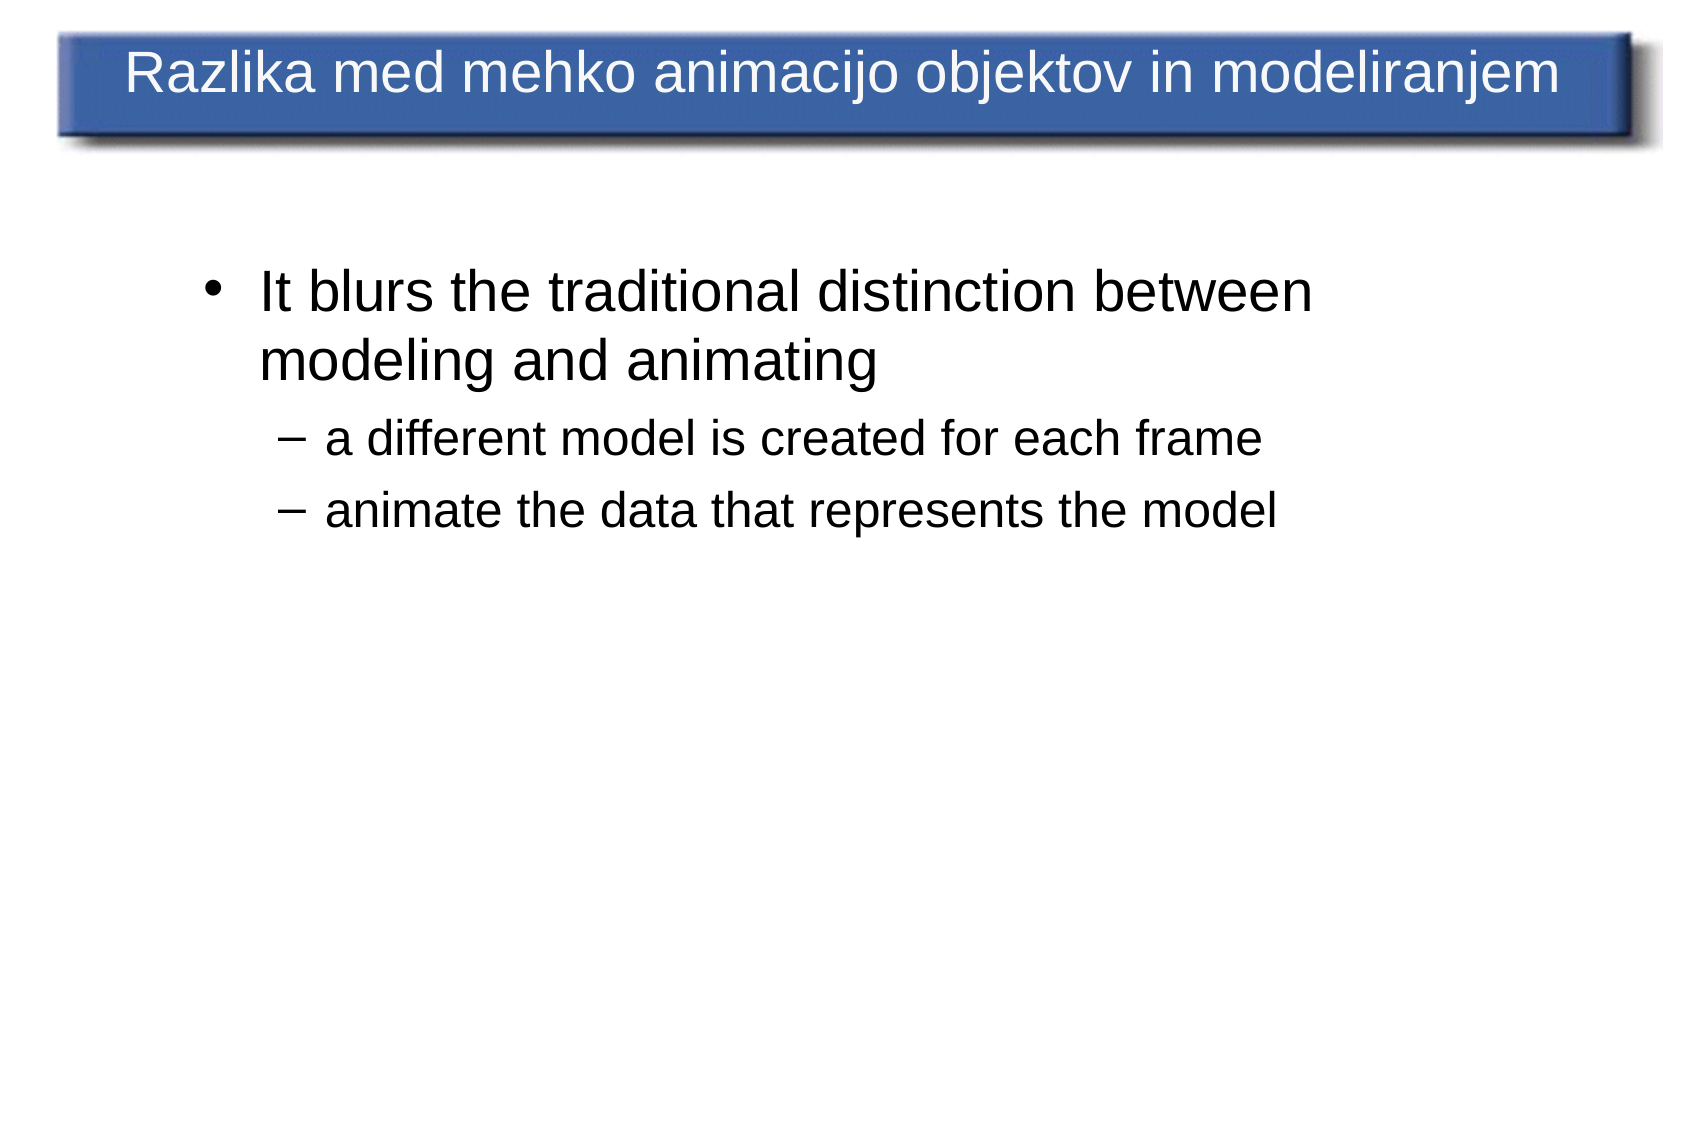

# Razlika med mehko animacijo objektov in modeliranjem
It blurs the traditional distinction between modeling and animating
a different model is created for each frame
animate the data that represents the model